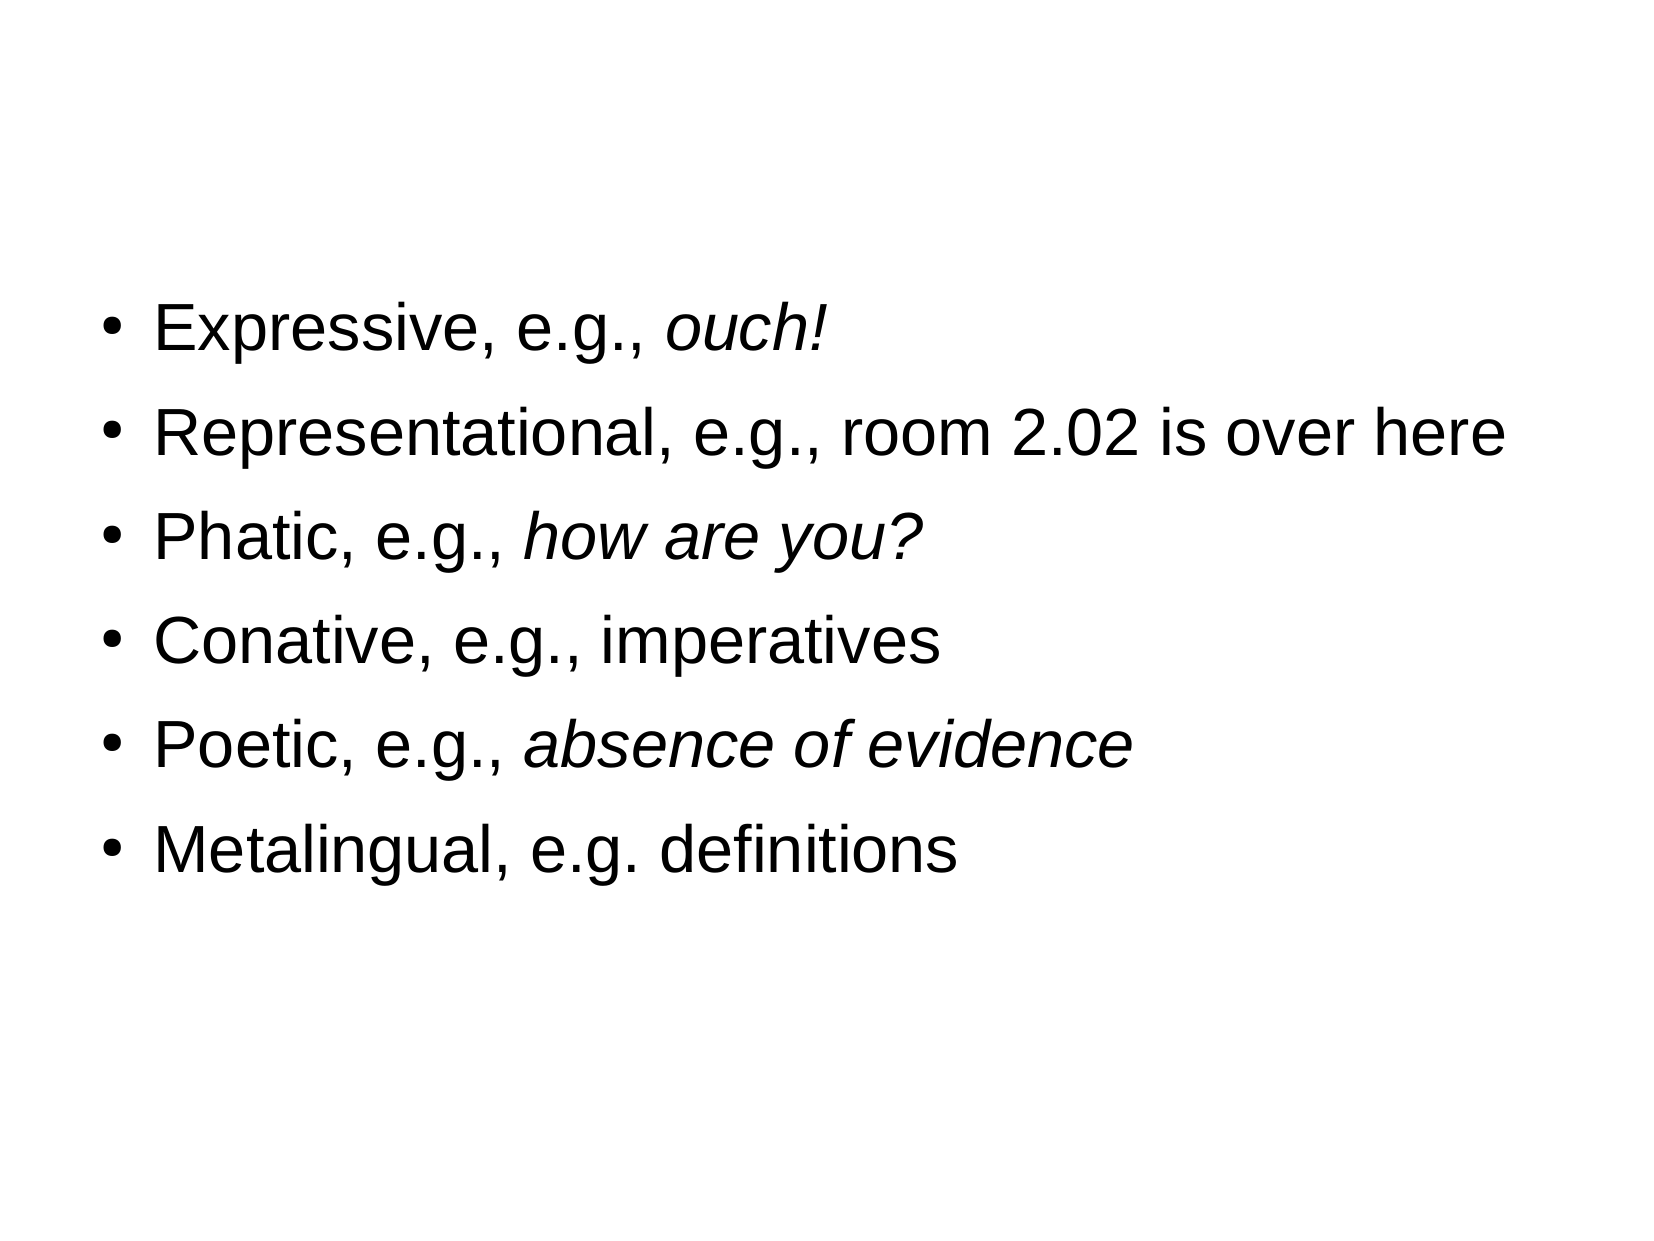

# Expressive, e.g., ouch!
Representational, e.g., room 2.02 is over here
Phatic, e.g., how are you?
Conative, e.g., imperatives
Poetic, e.g., absence of evidence
Metalingual, e.g. definitions